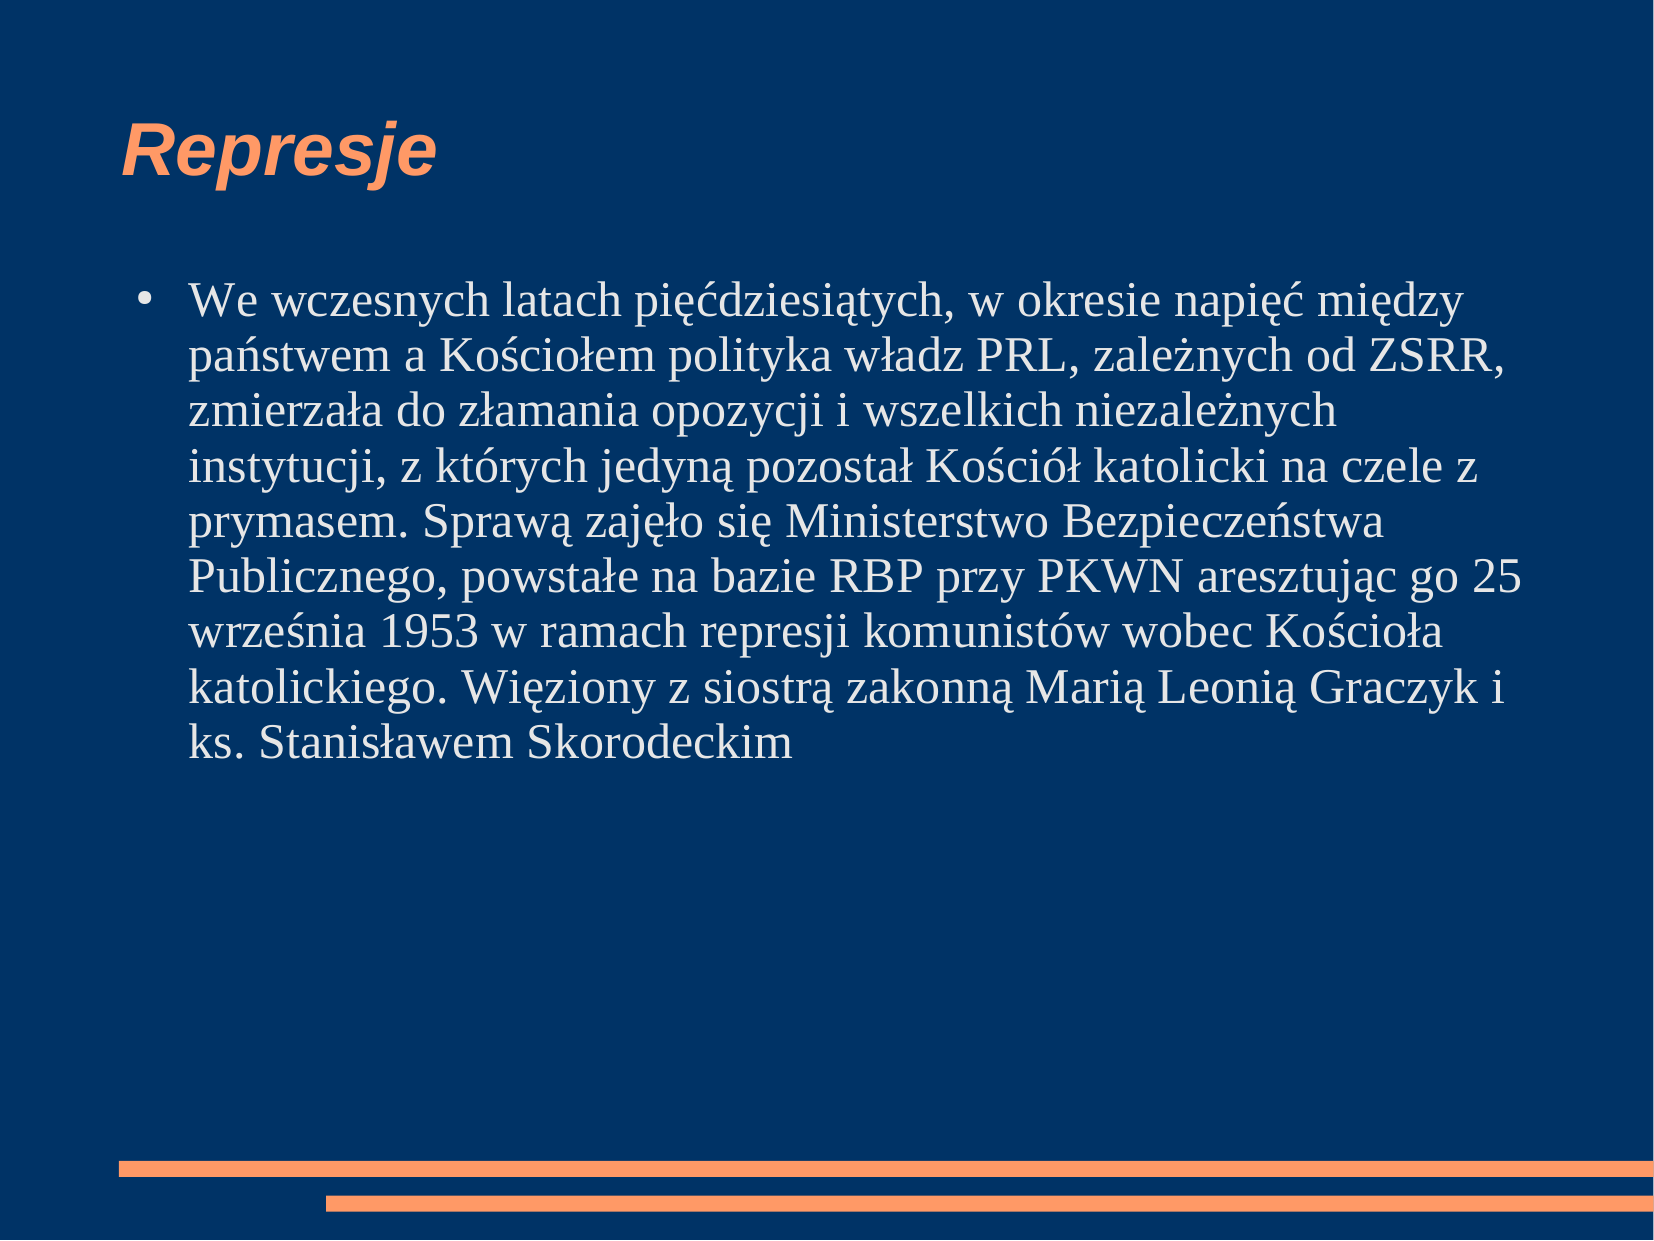

# Represje
We wczesnych latach pięćdziesiątych, w okresie napięć między państwem a Kościołem polityka władz PRL, zależnych od ZSRR, zmierzała do złamania opozycji i wszelkich niezależnych instytucji, z których jedyną pozostał Kościół katolicki na czele z prymasem. Sprawą zajęło się Ministerstwo Bezpieczeństwa Publicznego, powstałe na bazie RBP przy PKWN aresztując go 25 września 1953 w ramach represji komunistów wobec Kościoła katolickiego. Więziony z siostrą zakonną Marią Leonią Graczyk i ks. Stanisławem Skorodeckim